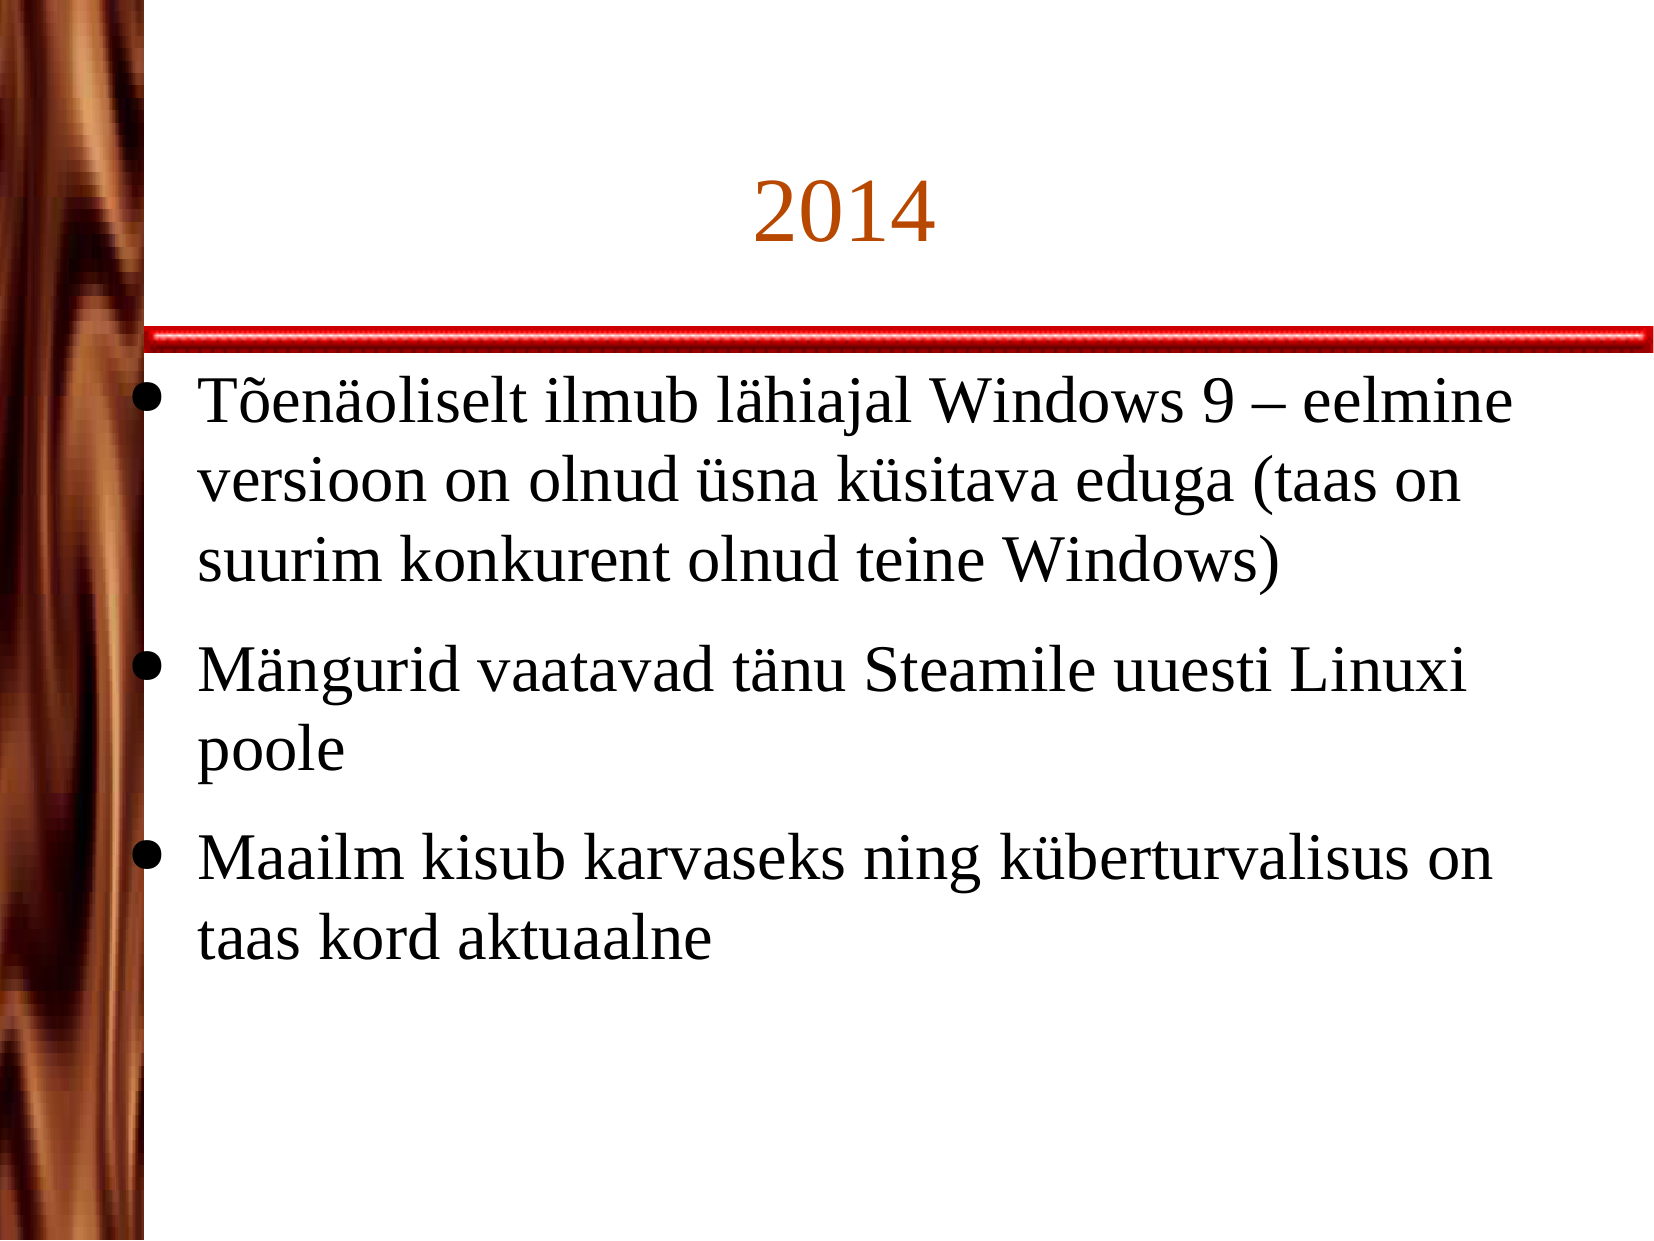

# 2014
Tõenäoliselt ilmub lähiajal Windows 9 – eelmine versioon on olnud üsna küsitava eduga (taas on suurim konkurent olnud teine Windows)
Mängurid vaatavad tänu Steamile uuesti Linuxi poole
Maailm kisub karvaseks ning küberturvalisus on taas kord aktuaalne